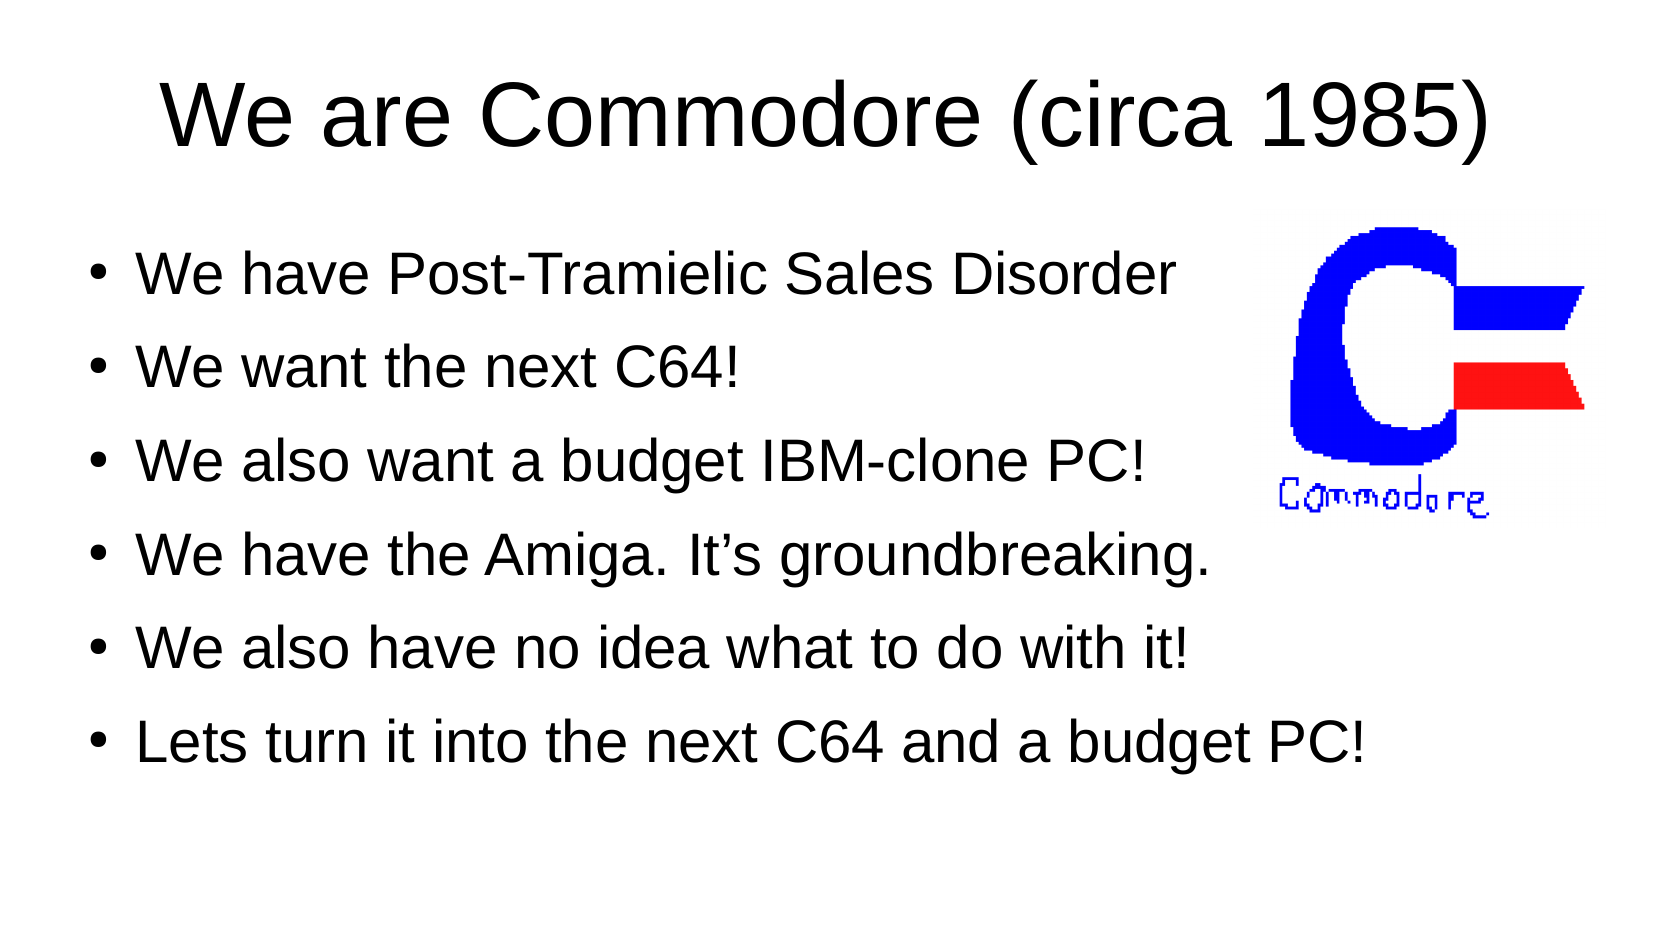

# We are Commodore (circa 1985)
We have Post-Tramielic Sales Disorder
We want the next C64!
We also want a budget IBM-clone PC!
We have the Amiga. It’s groundbreaking.
We also have no idea what to do with it!
Lets turn it into the next C64 and a budget PC!